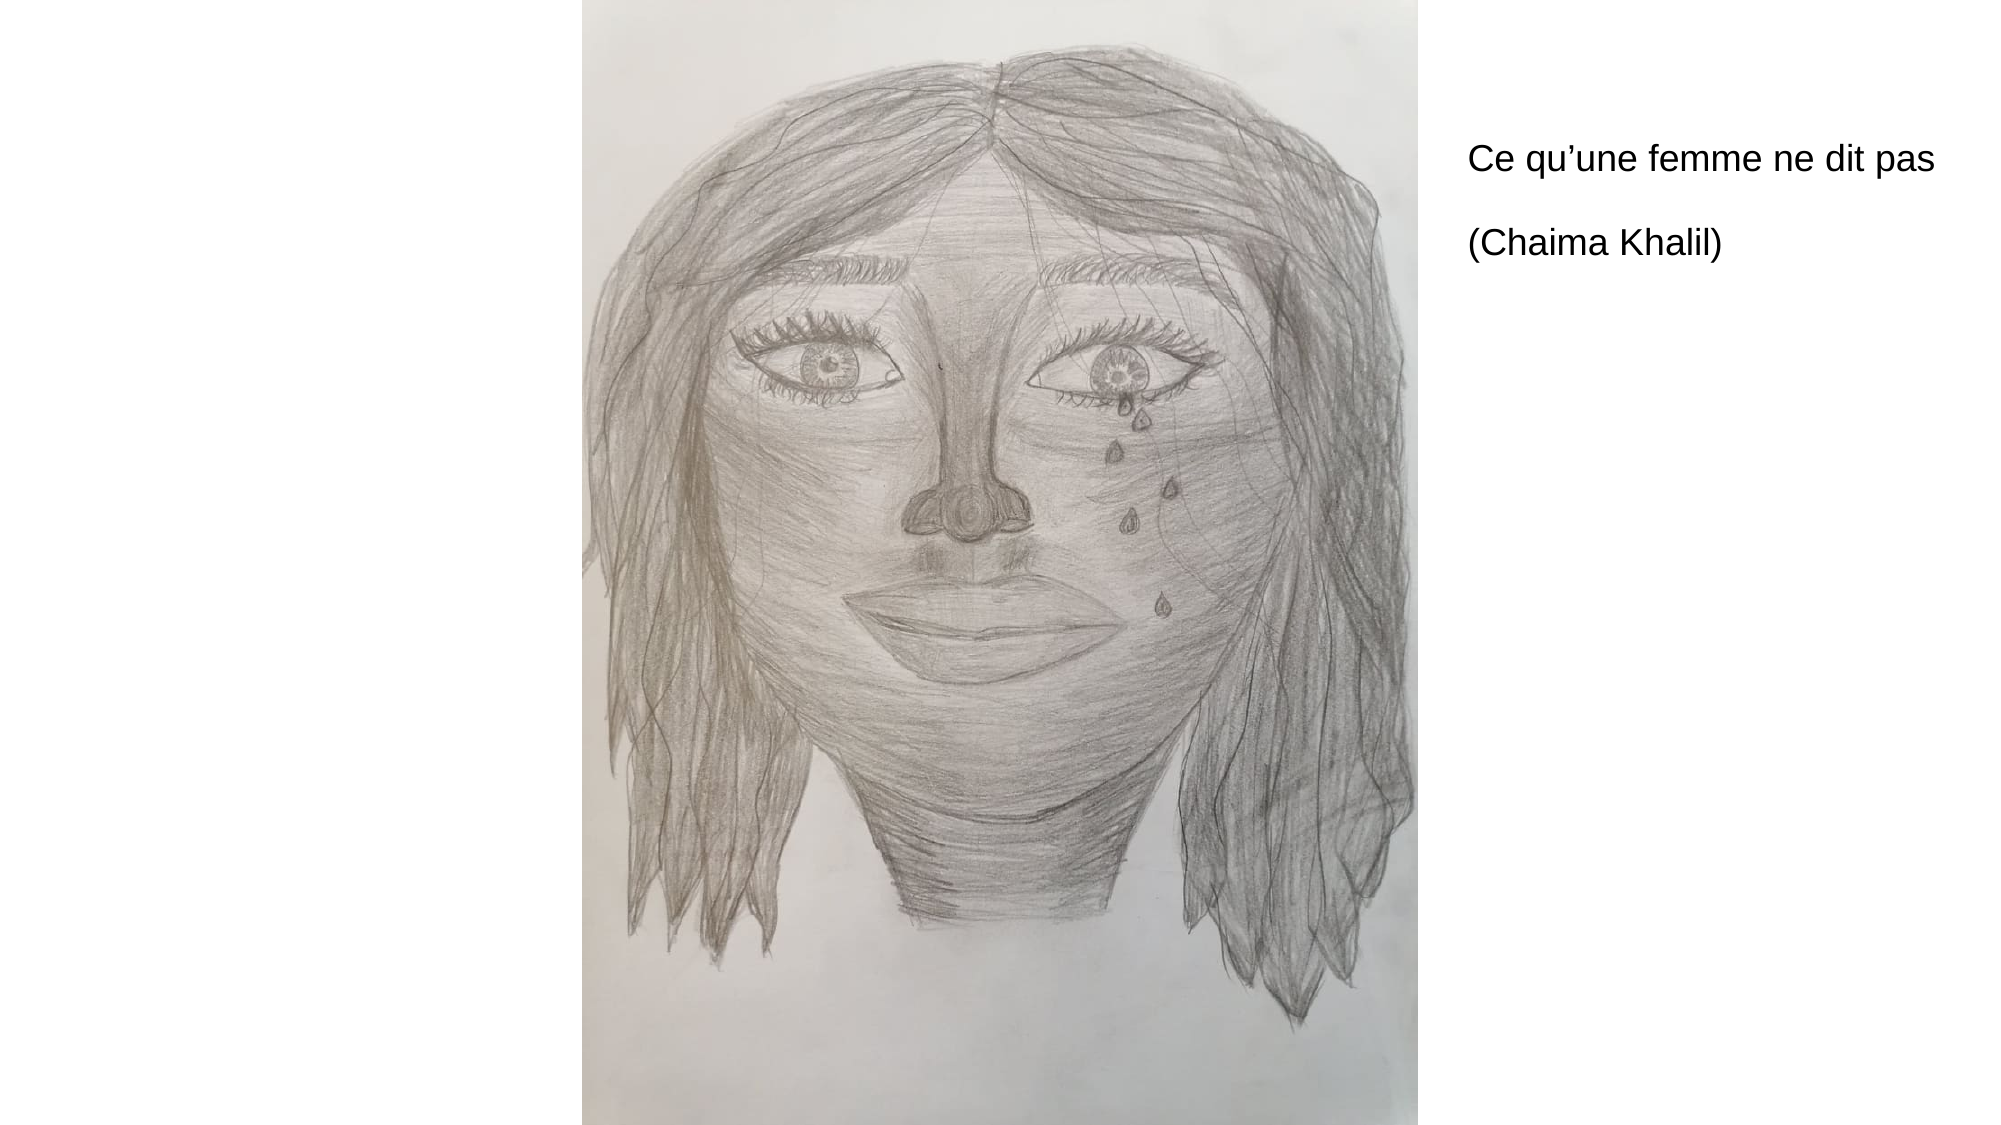

Ce qu’une femme ne dit pas
(Chaima Khalil)